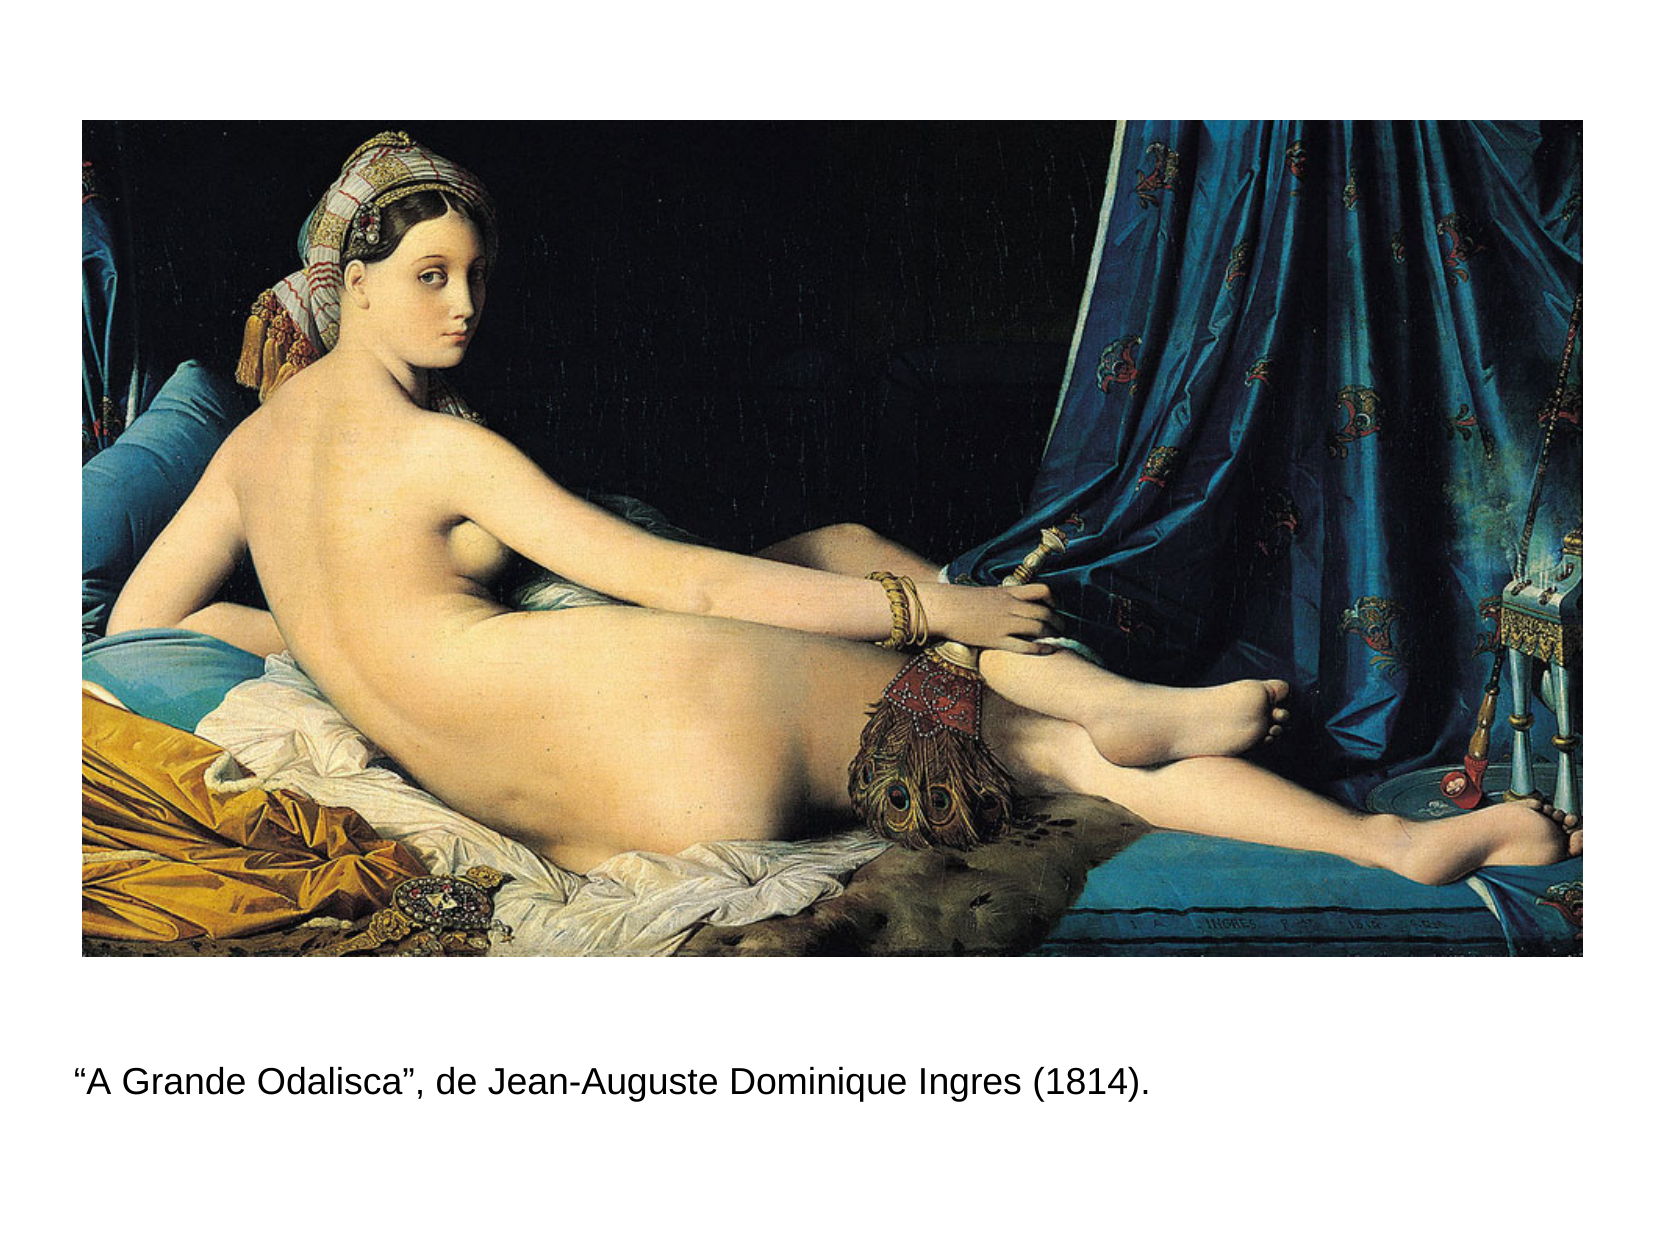

#
“A Grande Odalisca”, de Jean-Auguste Dominique Ingres (1814).